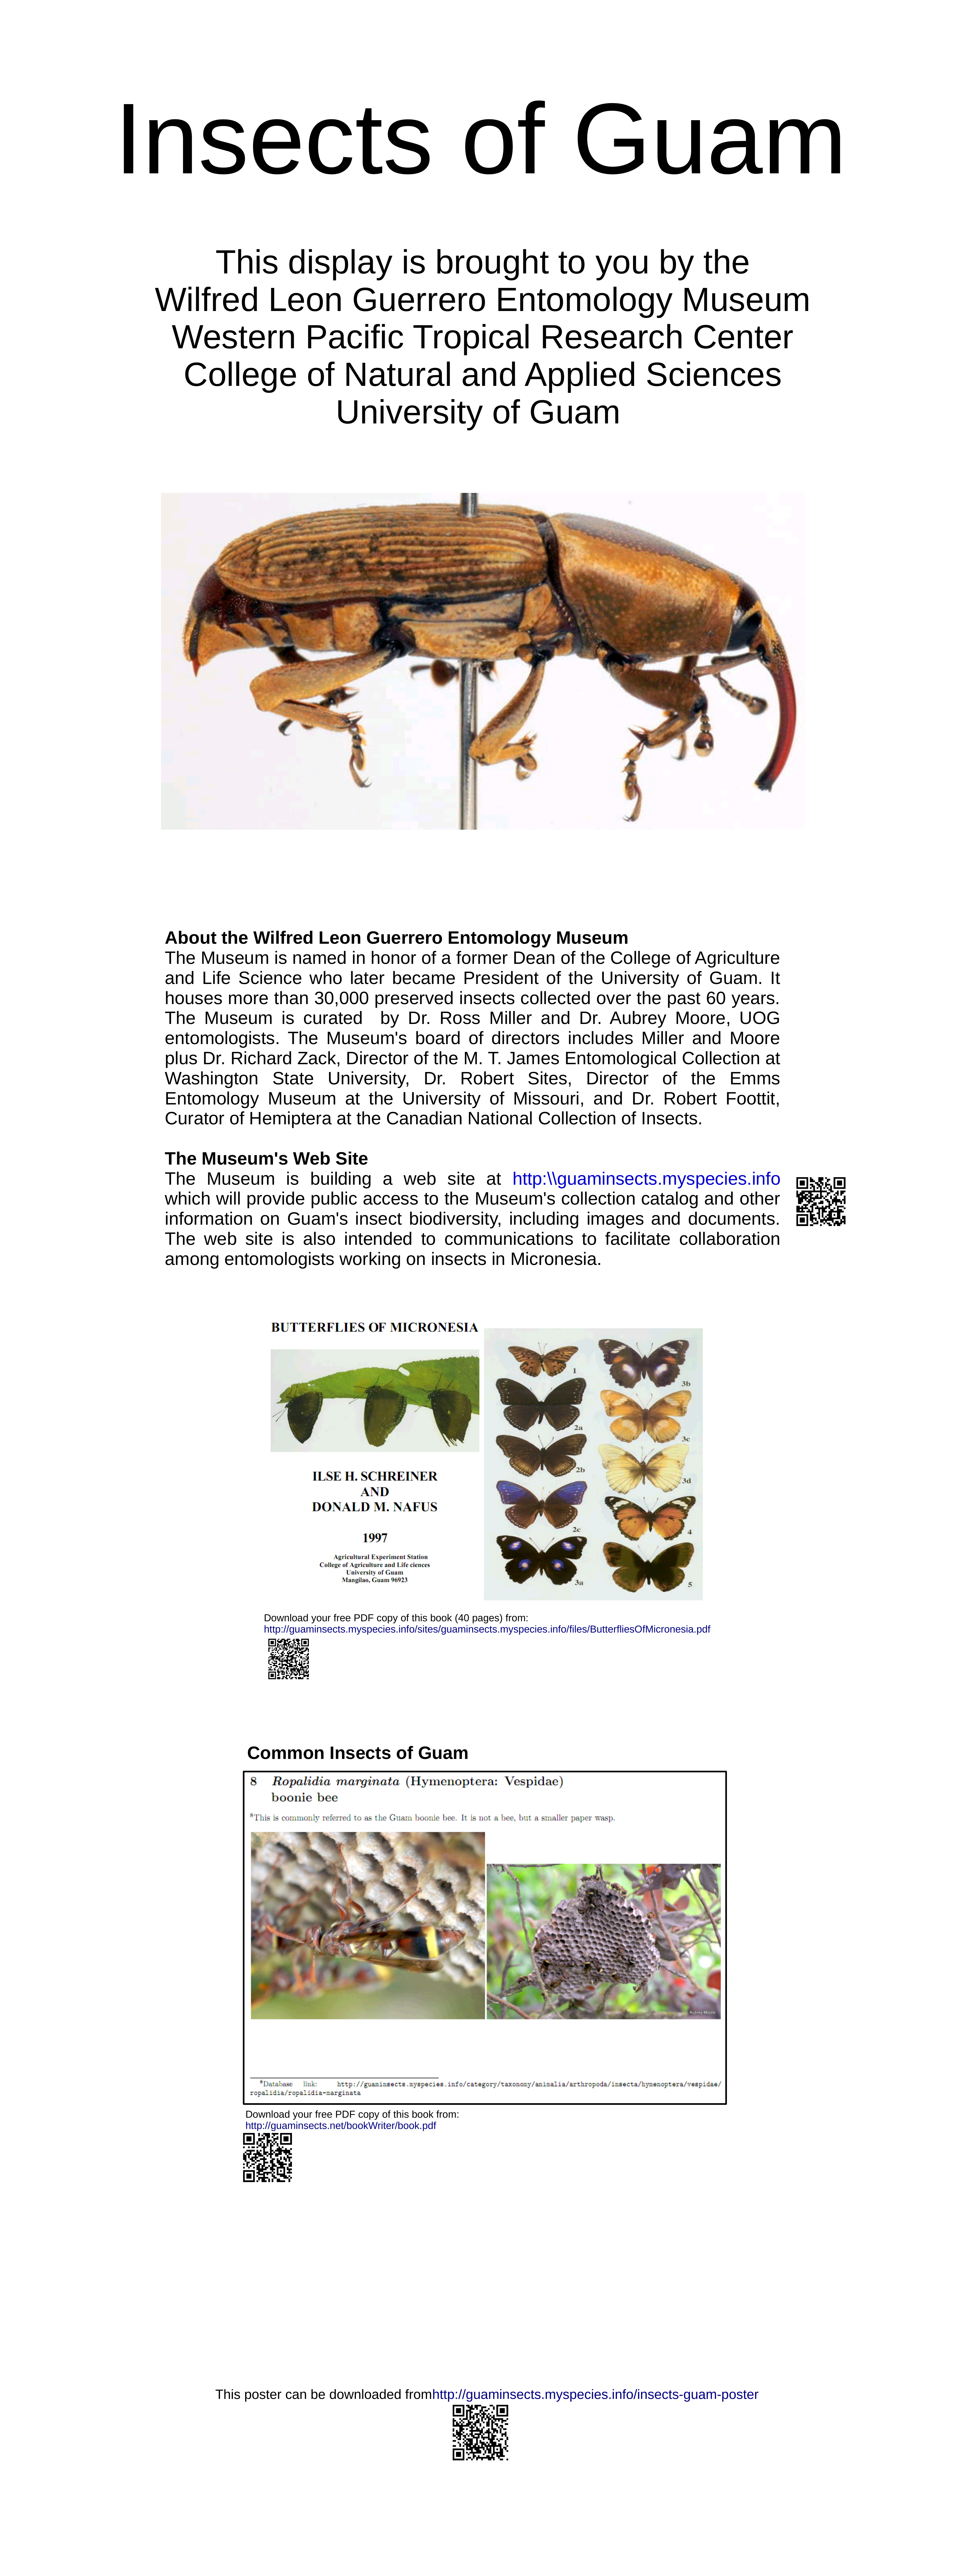

Insects of Guam
This display is brought to you by the
Wilfred Leon Guerrero Entomology Museum
Western Pacific Tropical Research Center
College of Natural and Applied Sciences
University of Guam
About the Wilfred Leon Guerrero Entomology Museum
The Museum is named in honor of a former Dean of the College of Agriculture and Life Science who later became President of the University of Guam. It houses more than 30,000 preserved insects collected over the past 60 years. The Museum is curated by Dr. Ross Miller and Dr. Aubrey Moore, UOG entomologists. The Museum's board of directors includes Miller and Moore plus Dr. Richard Zack, Director of the M. T. James Entomological Collection at Washington State University, Dr. Robert Sites, Director of the Emms Entomology Museum at the University of Missouri, and Dr. Robert Foottit, Curator of Hemiptera at the Canadian National Collection of Insects.
The Museum's Web Site
The Museum is building a web site at http:\\guaminsects.myspecies.info which will provide public access to the Museum's collection catalog and other information on Guam's insect biodiversity, including images and documents. The web site is also intended to communications to facilitate collaboration among entomologists working on insects in Micronesia.
Download your free PDF copy of this book (40 pages) from:
http://guaminsects.myspecies.info/sites/guaminsects.myspecies.info/files/ButterfliesOfMicronesia.pdf
Common Insects of Guam
Download your free PDF copy of this book from:
http://guaminsects.net/bookWriter/book.pdf
This poster can be downloaded fromhttp://guaminsects.myspecies.info/insects-guam-poster